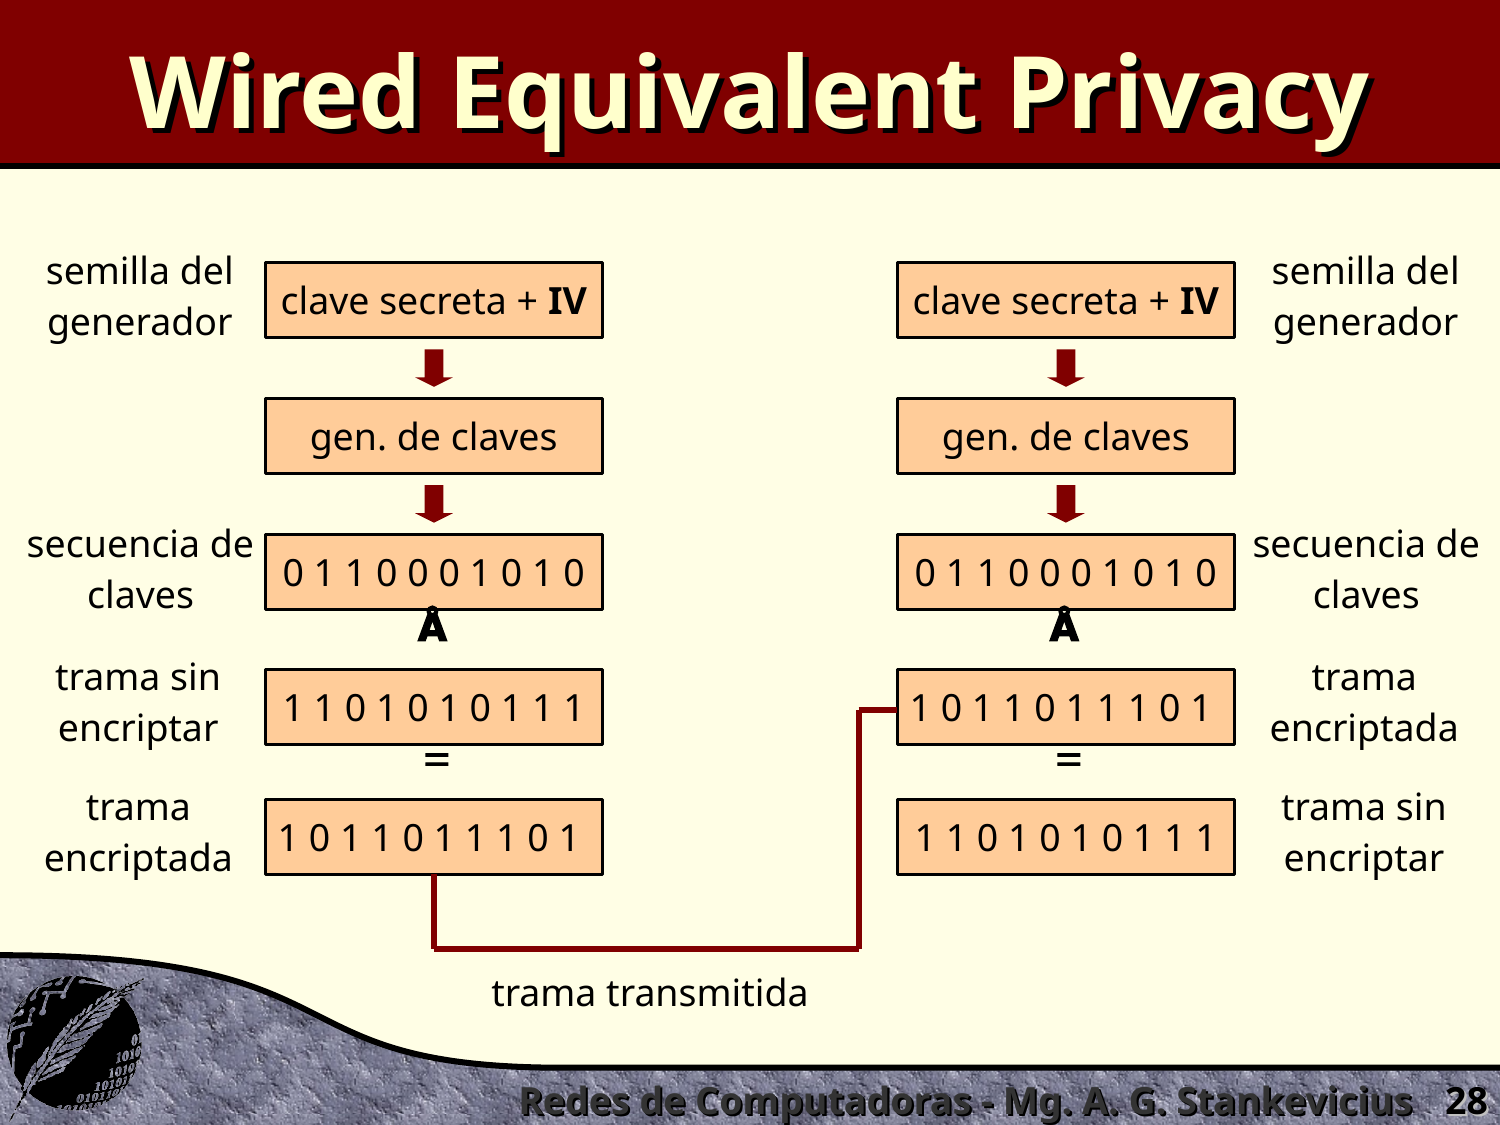

# Wired Equivalent Privacy
semilla del
generador
semilla del
generador
clave secreta + IV
clave secreta + IV
gen. de claves
gen. de claves
secuencia de
claves
secuencia de
claves
0 1 1 0 0 0 1 0 1 0
0 1 1 0 0 0 1 0 1 0
Å
Å
trama sin
encriptar
trama
encriptada
1 1 0 1 0 1 0 1 1 1
1 0 1 1 0 1 1 1 0 1
=
=
trama
encriptada
trama sin
encriptar
1 0 1 1 0 1 1 1 0 1
1 1 0 1 0 1 0 1 1 1
trama transmitida
28